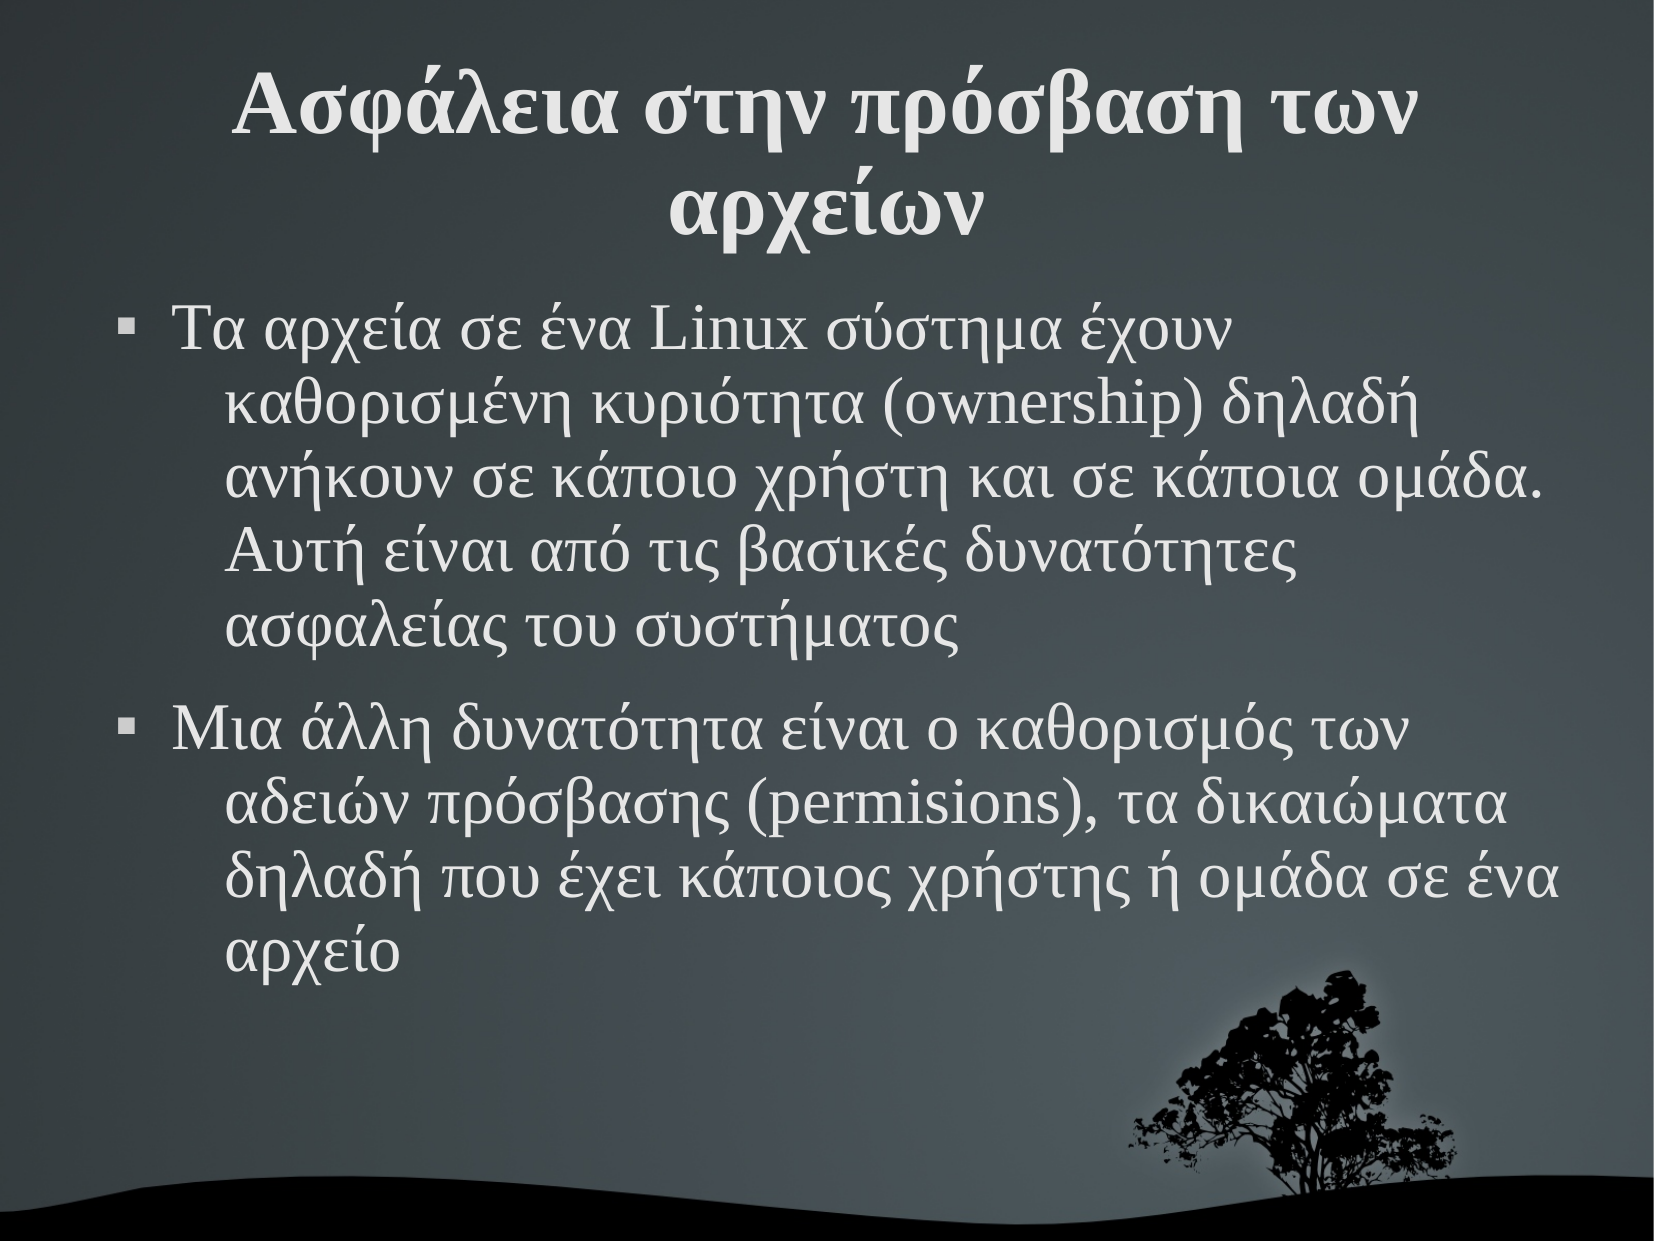

# Ασφάλεια στην πρόσβαση των αρχείων
Τα αρχεία σε ένα Linux σύστημα έχουν καθορισμένη κυριότητα (ownership) δηλαδή ανήκουν σε κάποιο χρήστη και σε κάποια ομάδα. Αυτή είναι από τις βασικές δυνατότητες ασφαλείας του συστήματος
Μια άλλη δυνατότητα είναι ο καθορισμός των αδειών πρόσβασης (permisions), τα δικαιώματα δηλαδή που έχει κάποιος χρήστης ή ομάδα σε ένα αρχείο